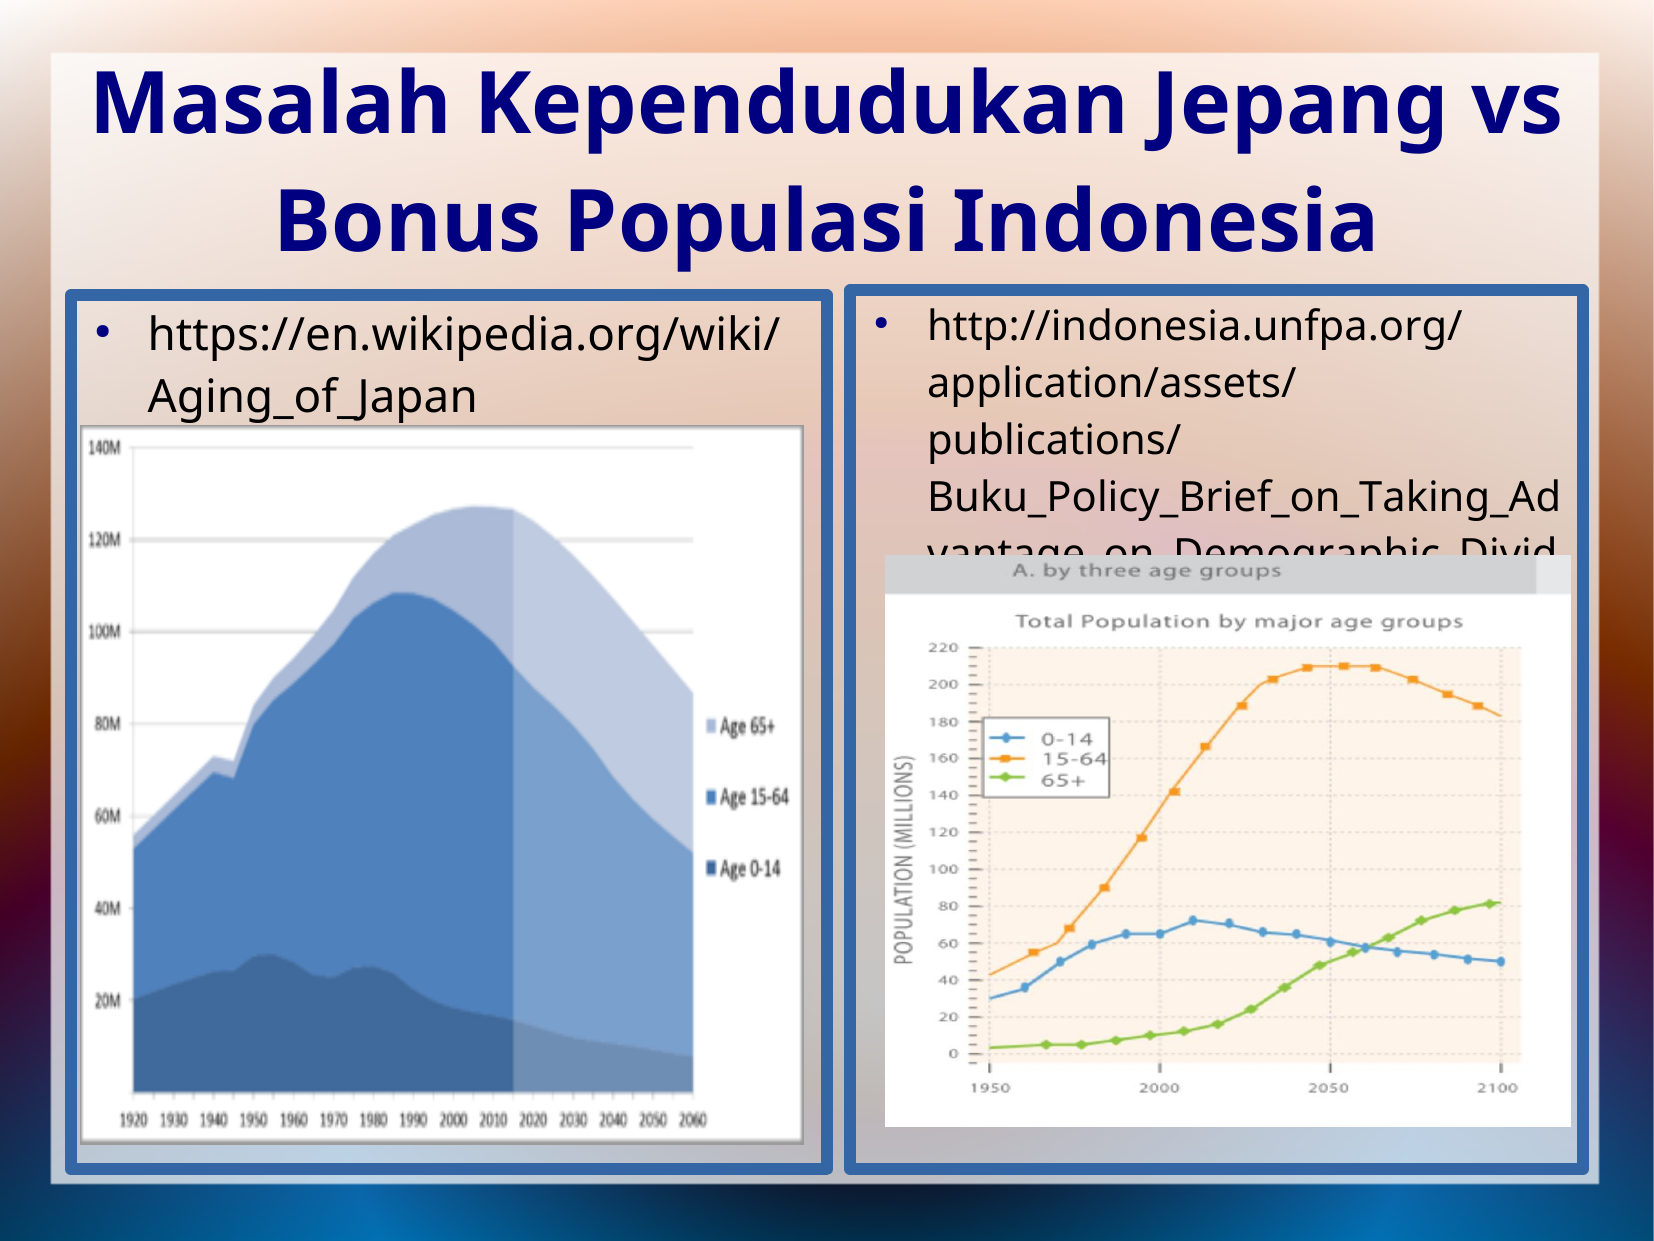

# Masalah Kependudukan Jepang vs Bonus Populasi Indonesia
http://indonesia.unfpa.org/application/assets/publications/Buku_Policy_Brief_on_Taking_Advantage_on_Demographic_Dividend_02c_%282%29.pdf
https://en.wikipedia.org/wiki/Aging_of_Japan